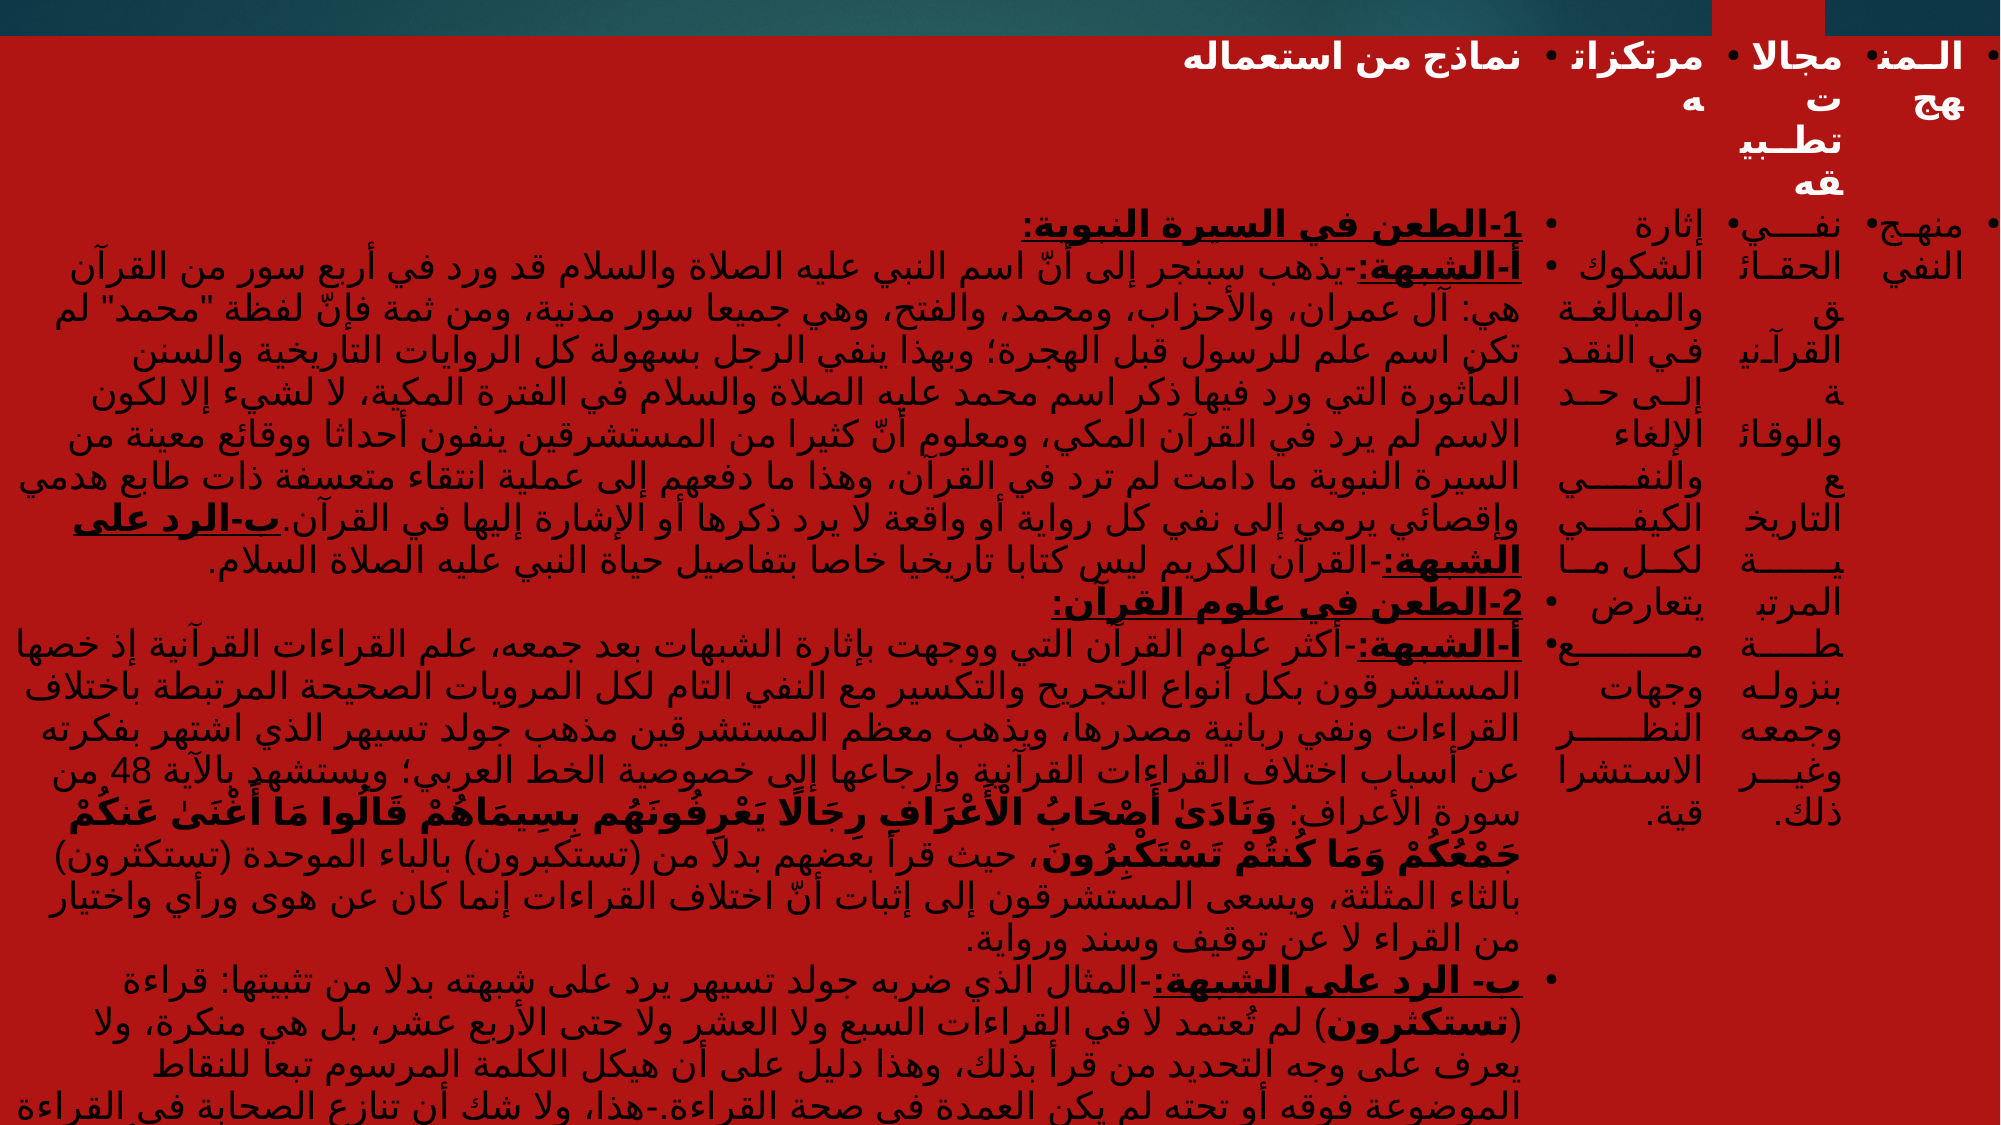

#
| نماذج من استعماله | مرتكزاته | مجالات تطبيقه | المنهج |
| --- | --- | --- | --- |
| 1-الطعن في السيرة النبوية: أ-الشبهة:-يذهب سبنجر إلى أنّ اسم النبي عليه الصلاة والسلام قد ورد في أربع سور من القرآن هي: آل عمران، والأحزاب، ومحمد، والفتح، وهي جميعا سور مدنية، ومن ثمة فإنّ لفظة "محمد" لم تكن اسم علم للرسول قبل الهجرة؛ وبهذا ينفي الرجل بسهولة كل الروايات التاريخية والسنن المأثورة التي ورد فيها ذكر اسم محمد عليه الصلاة والسلام في الفترة المكية، لا لشيء إلا لكون الاسم لم يرد في القرآن المكي، ومعلوم أنّ كثيرا من المستشرقين ينفون أحداثا ووقائع معينة من السيرة النبوية ما دامت لم ترد في القرآن، وهذا ما دفعهم إلى عملية انتقاء متعسفة ذات طابع هدمي وإقصائي يرمي إلى نفي كل رواية أو واقعة لا يرد ذكرها أو الإشارة إليها في القرآن.ب-الرد على الشبهة:-القرآن الكريم ليس كتابا تاريخيا خاصا بتفاصيل حياة النبي عليه الصلاة السلام. 2-الطعن في علوم القرآن: أ-الشبهة:-أكثر علوم القرآن التي ووجهت بإثارة الشبهات بعد جمعه، علم القراءات القرآنية إذ خصها المستشرقون بكل أنواع التجريح والتكسير مع النفي التام لكل المرويات الصحيحة المرتبطة باختلاف القراءات ونفي ربانية مصدرها، ويذهب معظم المستشرقين مذهب جولد تسيهر الذي اشتهر بفكرته عن أسباب اختلاف القراءات القرآنية وإرجاعها إلى خصوصية الخط العربي؛ ويستشهد بالآية 48 من سورة الأعراف: وَنَادَىٰ أَصْحَابُ الْأَعْرَافِ رِجَالًا يَعْرِفُونَهُم بِسِيمَاهُمْ قَالُوا مَا أَغْنَىٰ عَنكُمْ جَمْعُكُمْ وَمَا كُنتُمْ تَسْتَكْبِرُونَ، حيث قرأ بعضهم بدلا من (تستكبرون) بالباء الموحدة (تستكثرون) بالثاء المثلثة، ويسعى المستشرقون إلى إثبات أنّ اختلاف القراءات إنما كان عن هوى ورأي واختيار من القراء لا عن توقيف وسند ورواية. ب- الرد على الشبهة:-المثال الذي ضربه جولد تسيهر يرد على شبهته بدلا من تثبيتها: قراءة (تستكثرون) لم تُعتمد لا في القراءات السبع ولا العشر ولا حتى الأربع عشر، بل هي منكرة، ولا يعرف على وجه التحديد من قرأ بذلك، وهذا دليل على أن هيكل الكلمة المرسوم تبعا للنقاط الموضوعة فوقه أو تحته لم يكن العمدة في صحة القراءة.-هذا، ولا شك أن تنازع الصحابة في القراءة ورجوعهم إليه عليه الصلاة والسلام كما دلت على ذلك الأحاديث الصحيحة لأوضح برهان على أن القراءة ليست موكولة إلى أهوائهم، كما أن عثمان (رضي الله عنه) عندما نسخ المصاحف وبعث بها إلى الأمصار، أرسل مع كل مصحف عالماً من علماء القراءة حتى يتم أخذ القراءة من أفواه الأئمة، وهو أكبر دليل على أن القراءة إنما تعتمد على التلقي والنقل والرواية، لا على الخط والرسم والكتابة. | إثارة الشكوك والمبالغة في النقد إلى حد الإلغاء والنفي الكيفي لكل ما يتعارض مع وجهات النظر الاستشراقية. | نفي الحقائق القرآنية والوقائع التاريخية المرتبطة بنزوله وجمعه وغير ذلك. | منهج النفي |